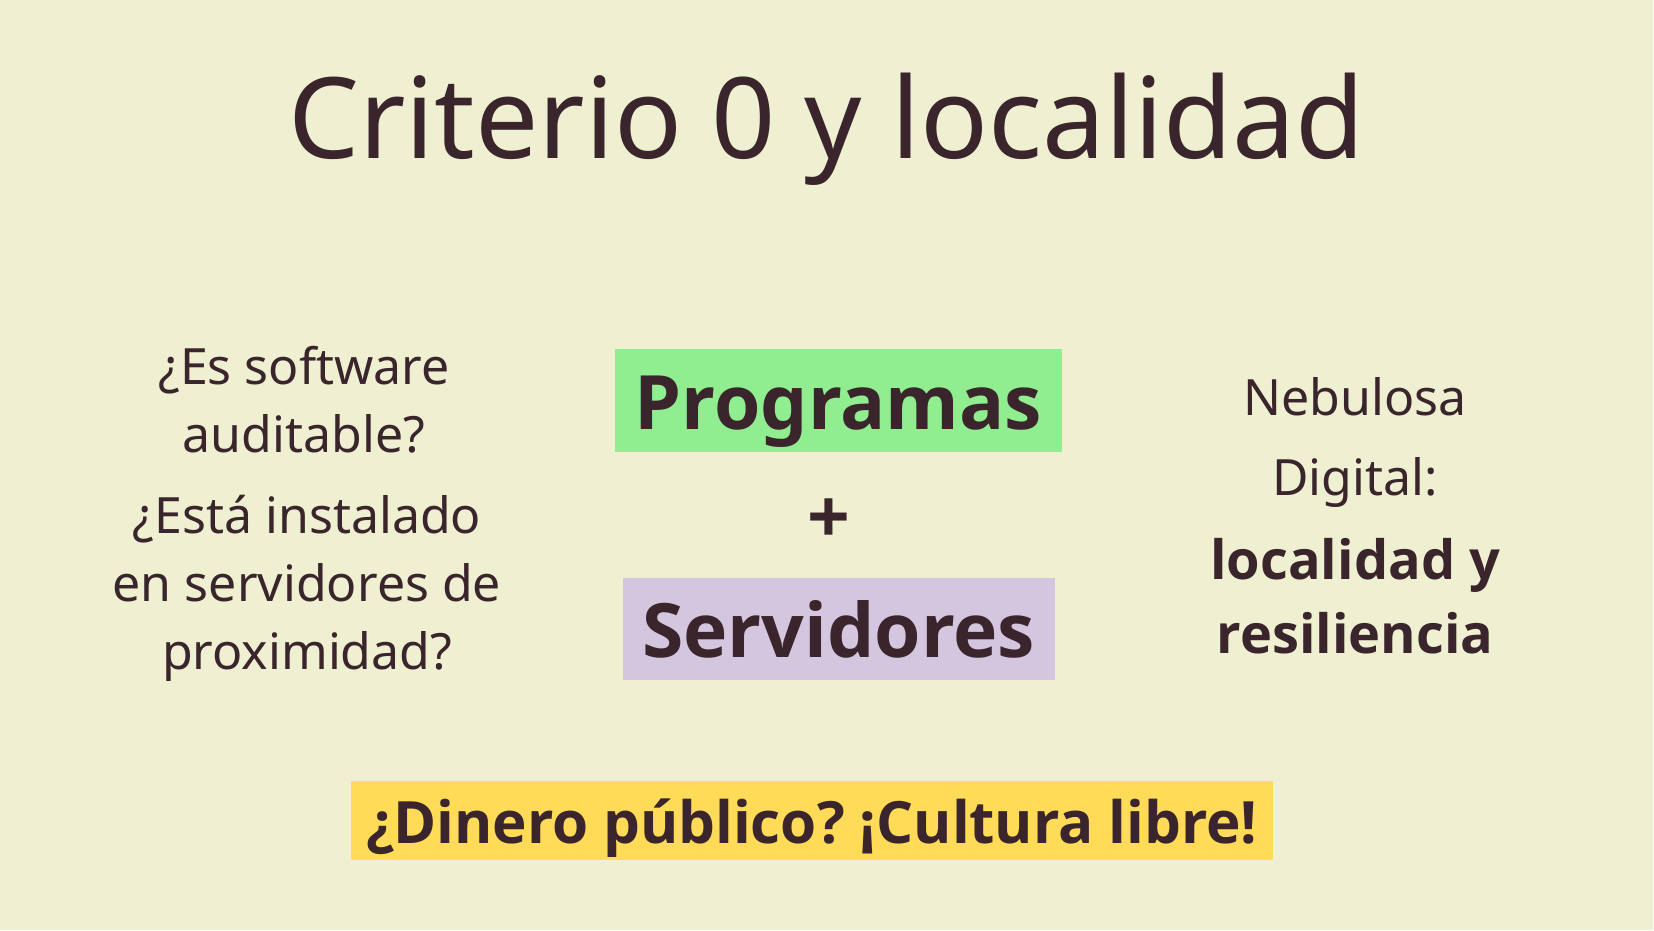

# Criterio 0 y localidad
¿Es software auditable?
 Programas
+
 Servidores
Nebulosa
Digital:
localidad y resiliencia
¿Está instalado en servidores de proximidad?
 ¿Dinero público? ¡Cultura libre!